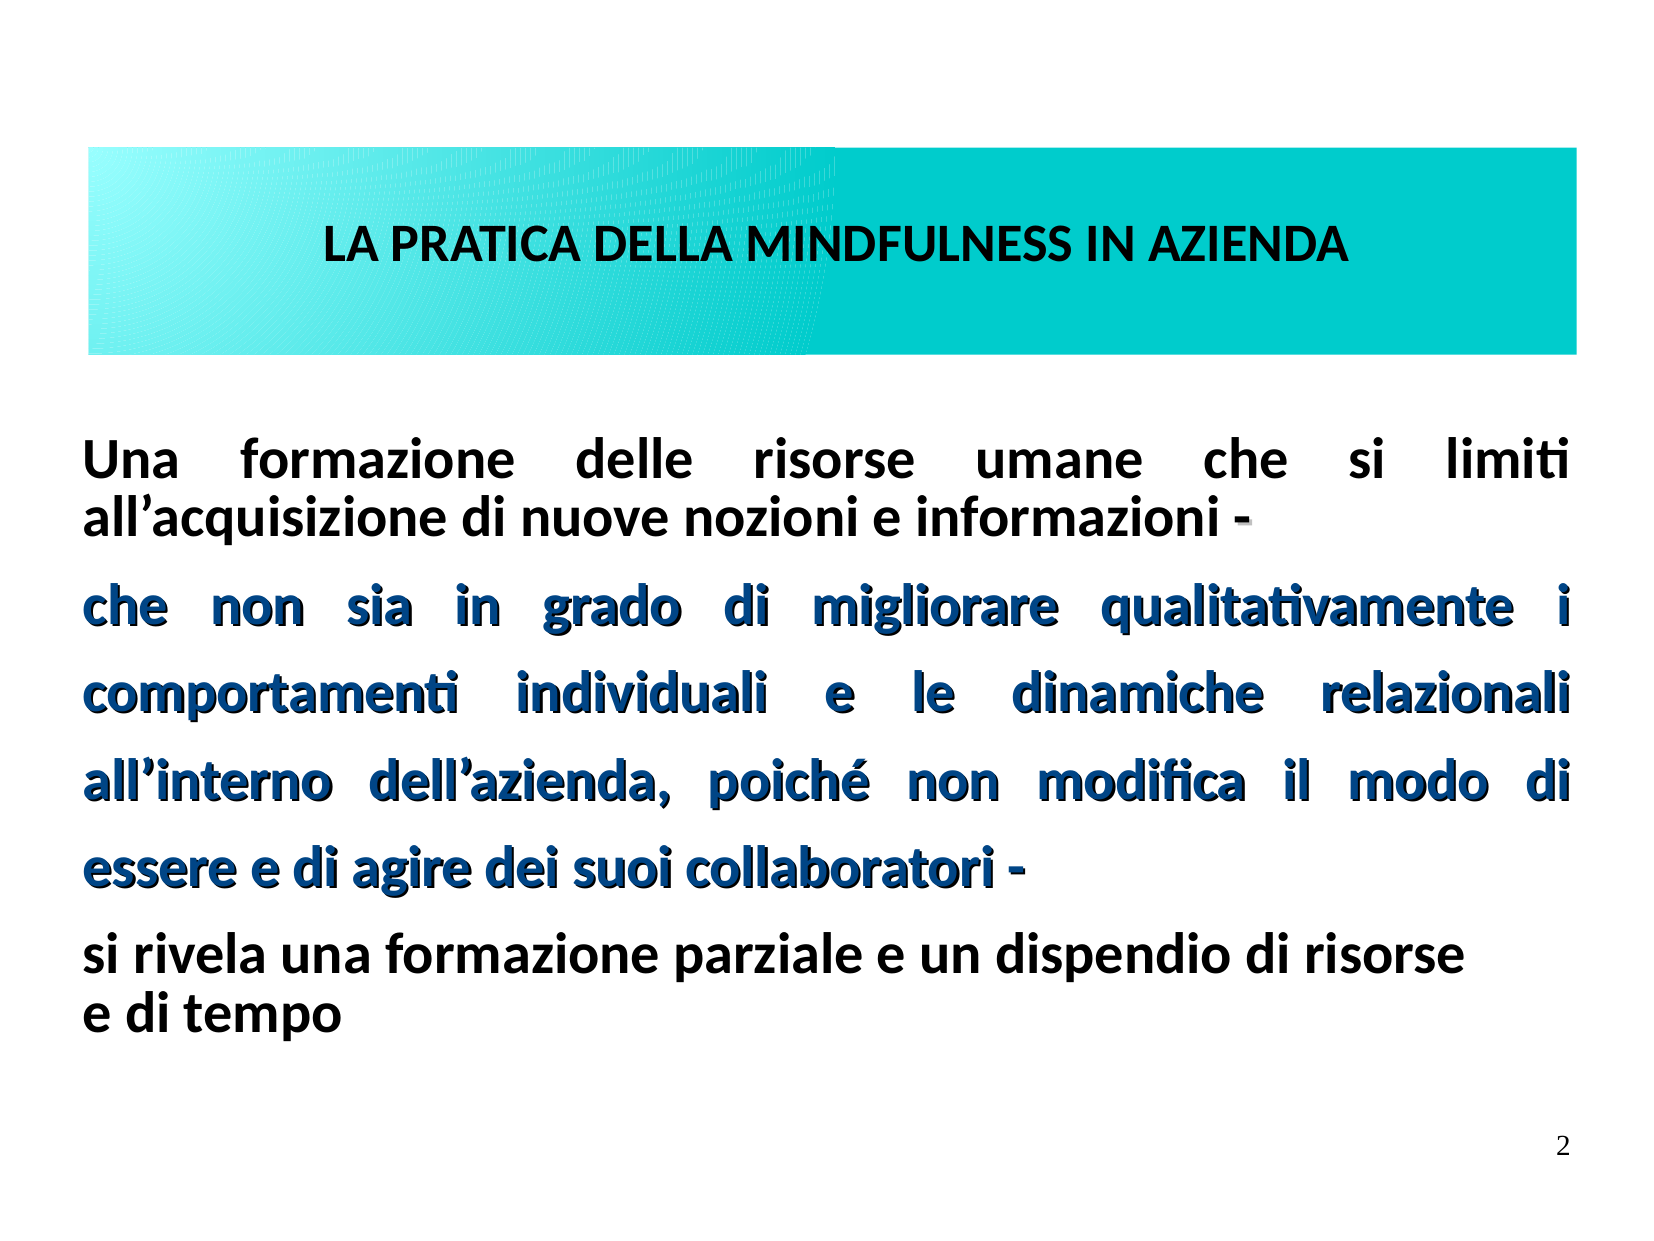

# LA PRATICA DELLA MINDFULNESS IN AZIENDA
Una formazione delle risorse umane che si limiti all’acquisizione di nuove nozioni e informazioni -
che non sia in grado di migliorare qualitativamente i comportamenti individuali e le dinamiche relazionali all’interno dell’azienda, poiché non modifica il modo di essere e di agire dei suoi collaboratori -
si rivela una formazione parziale e un dispendio di risorse
e di tempo
2